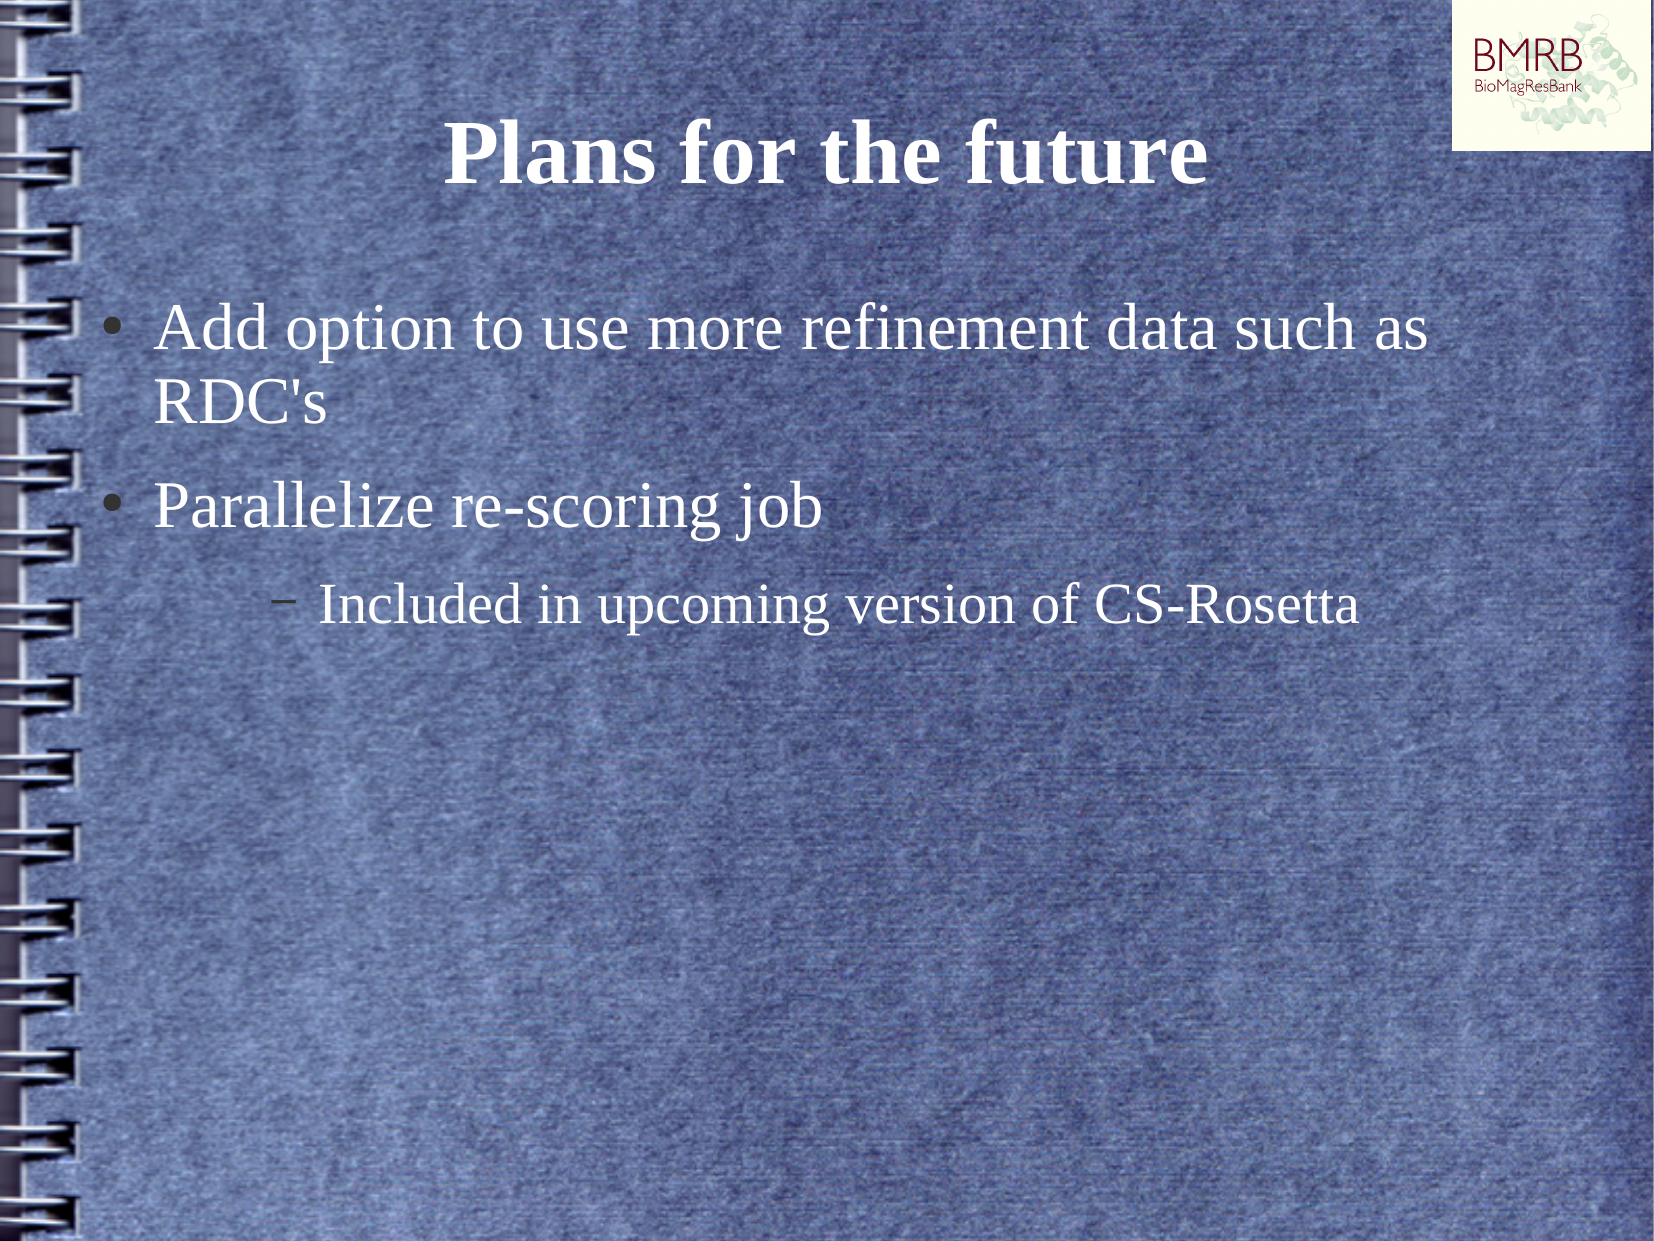

# Plans for the future
Add option to use more refinement data such as RDC's
Parallelize re-scoring job
Included in upcoming version of CS-Rosetta